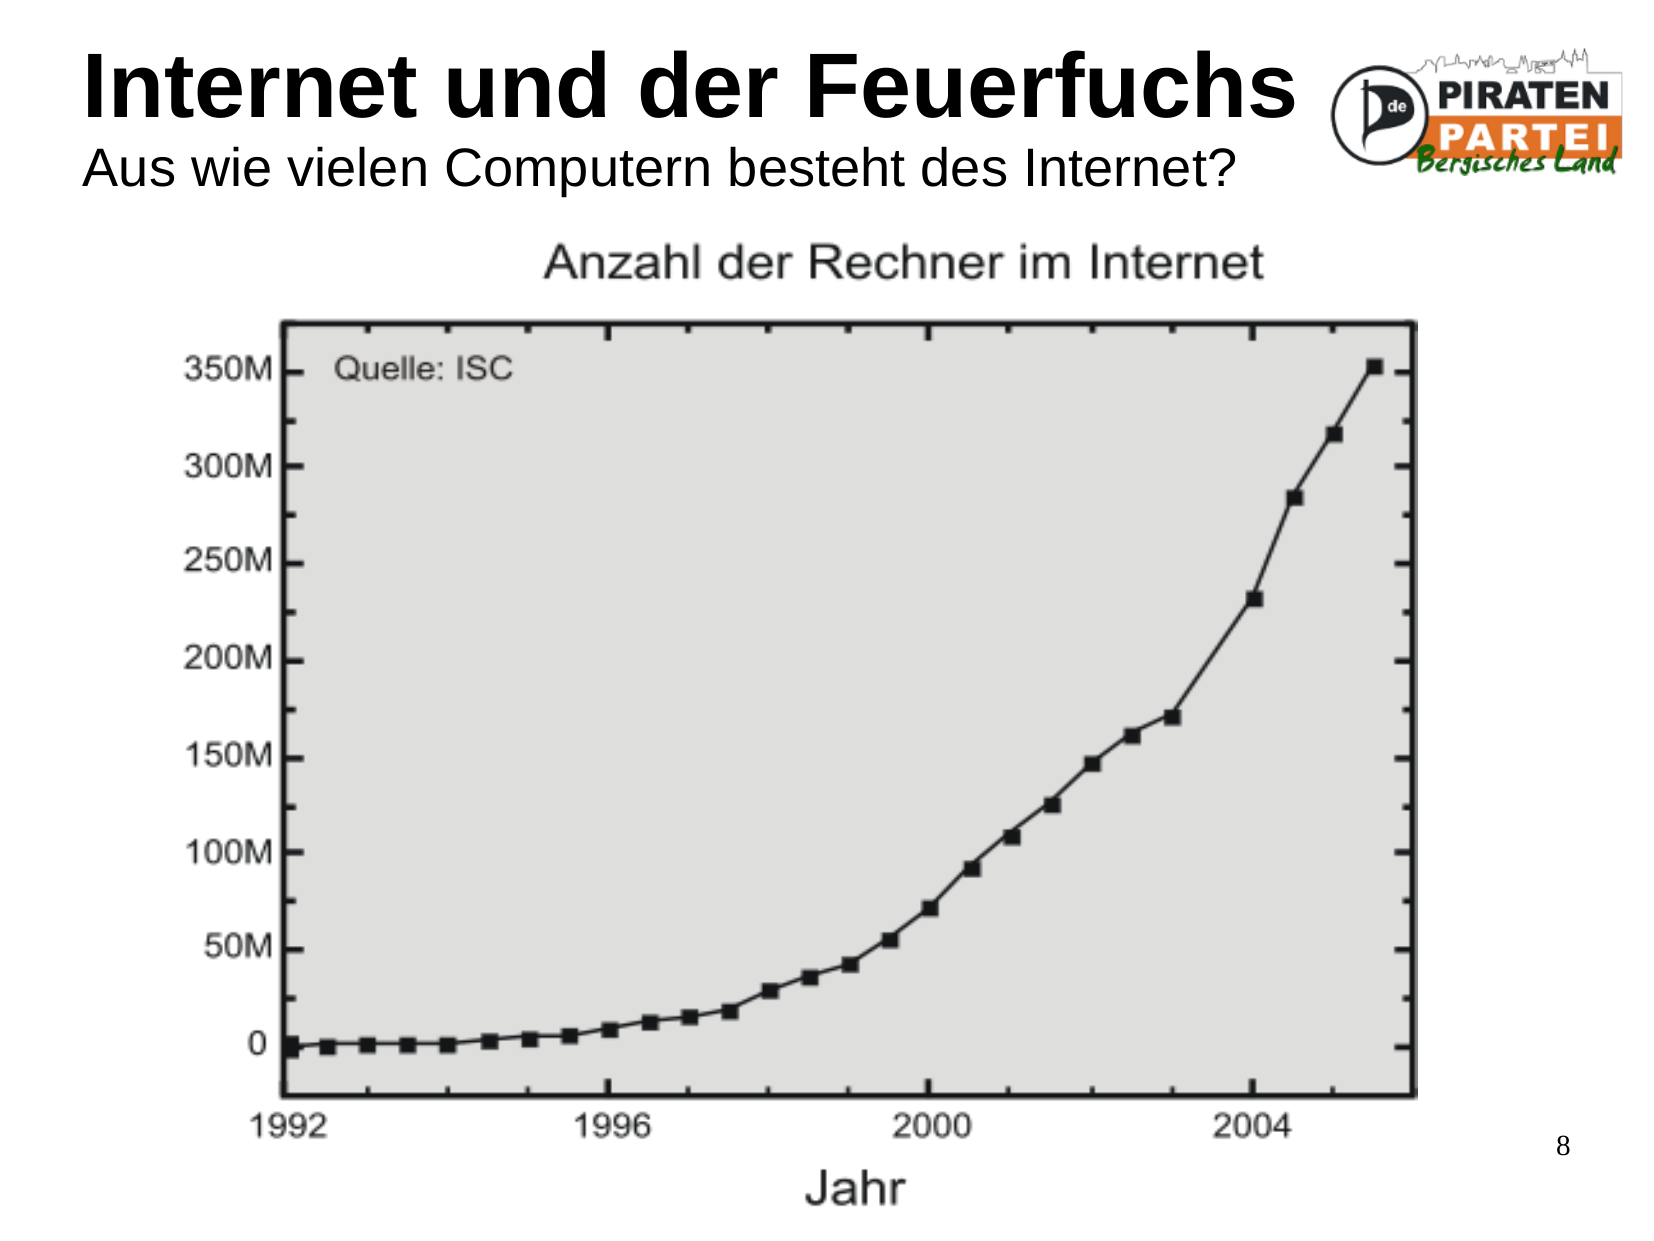

# Internet und der Feuerfuchs Aus wie vielen Computern besteht des Internet?
8